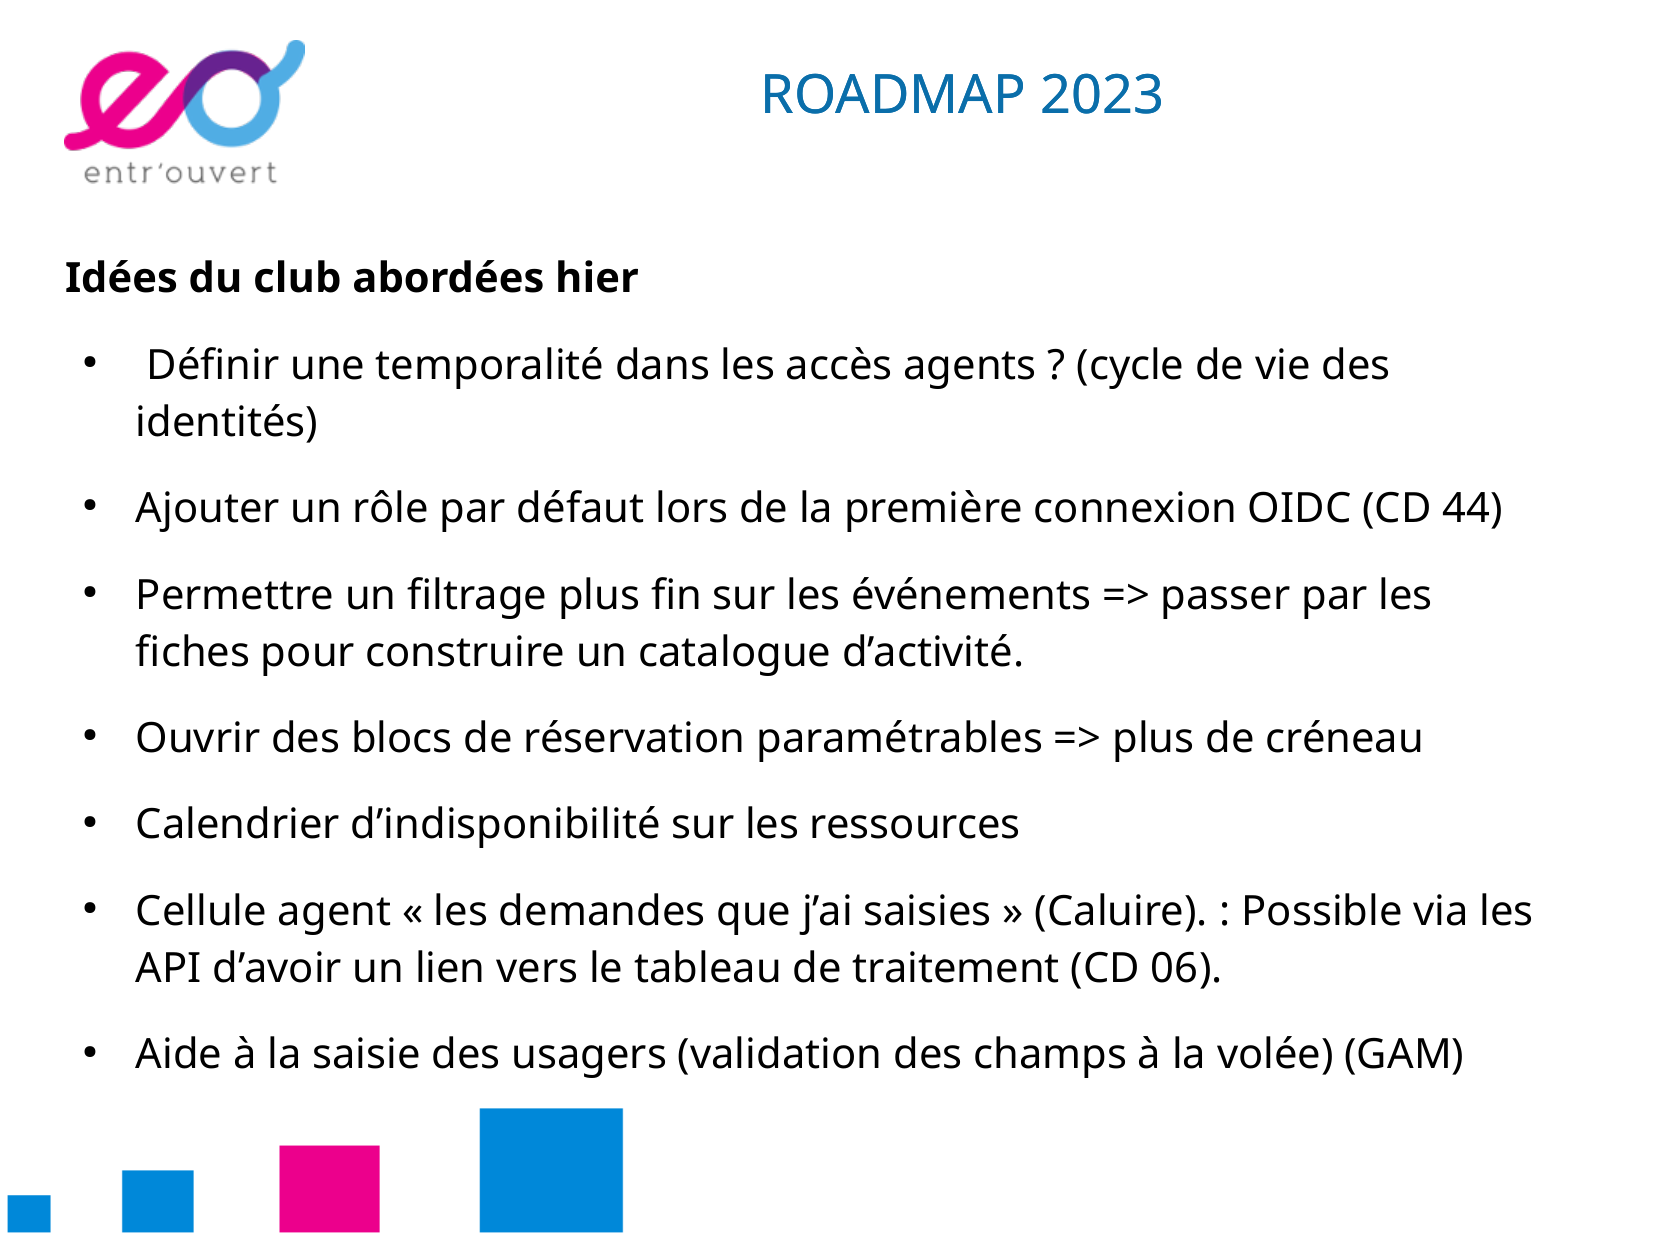

# roadmap 2023
roadmap 2023
Idées du club abordées hier
 Définir une temporalité dans les accès agents ? (cycle de vie des identités)
Ajouter un rôle par défaut lors de la première connexion OIDC (CD 44)
Permettre un filtrage plus fin sur les événements => passer par les fiches pour construire un catalogue d’activité.
Ouvrir des blocs de réservation paramétrables => plus de créneau
Calendrier d’indisponibilité sur les ressources
Cellule agent « les demandes que j’ai saisies » (Caluire). : Possible via les API d’avoir un lien vers le tableau de traitement (CD 06).
Aide à la saisie des usagers (validation des champs à la volée) (GAM)